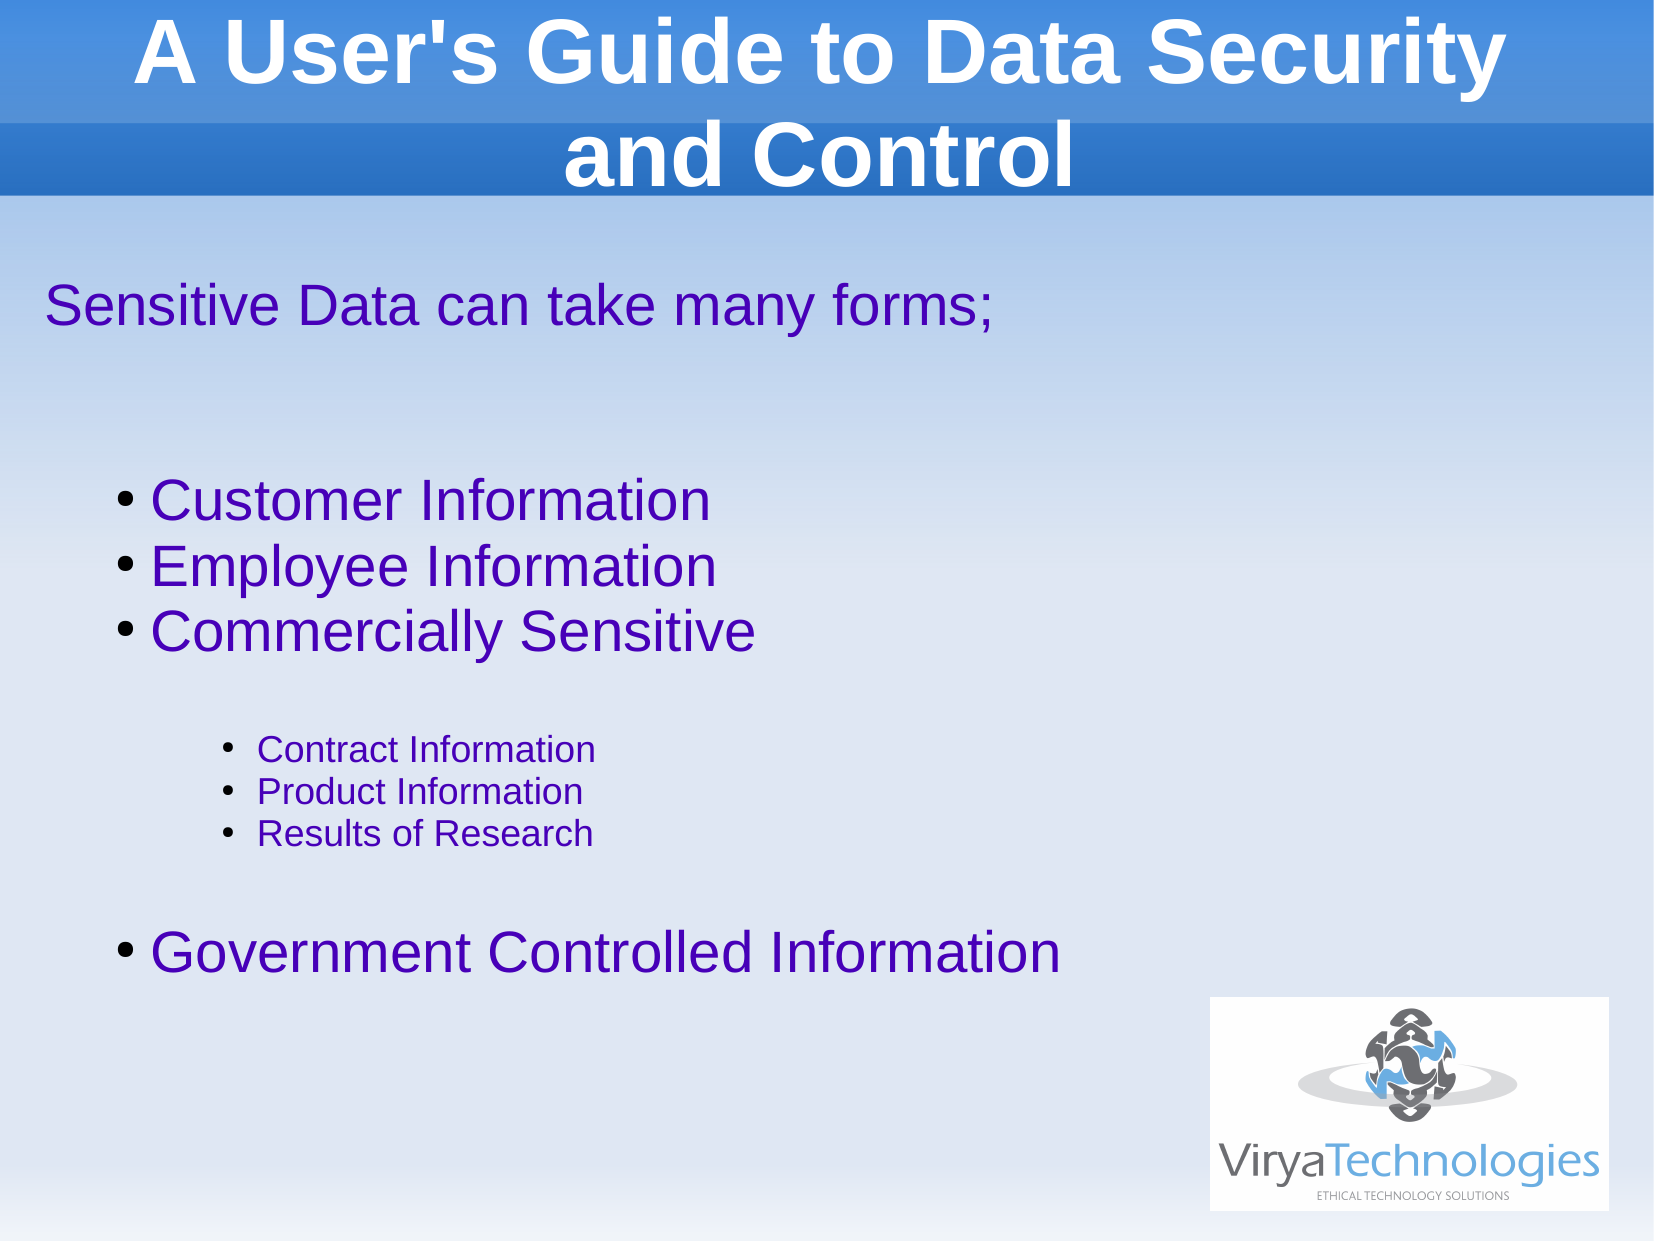

# A User's Guide to Data Security and Control
Sensitive Data can take many forms;
Customer Information
Employee Information
Commercially Sensitive
Contract Information
Product Information
Results of Research
Government Controlled Information